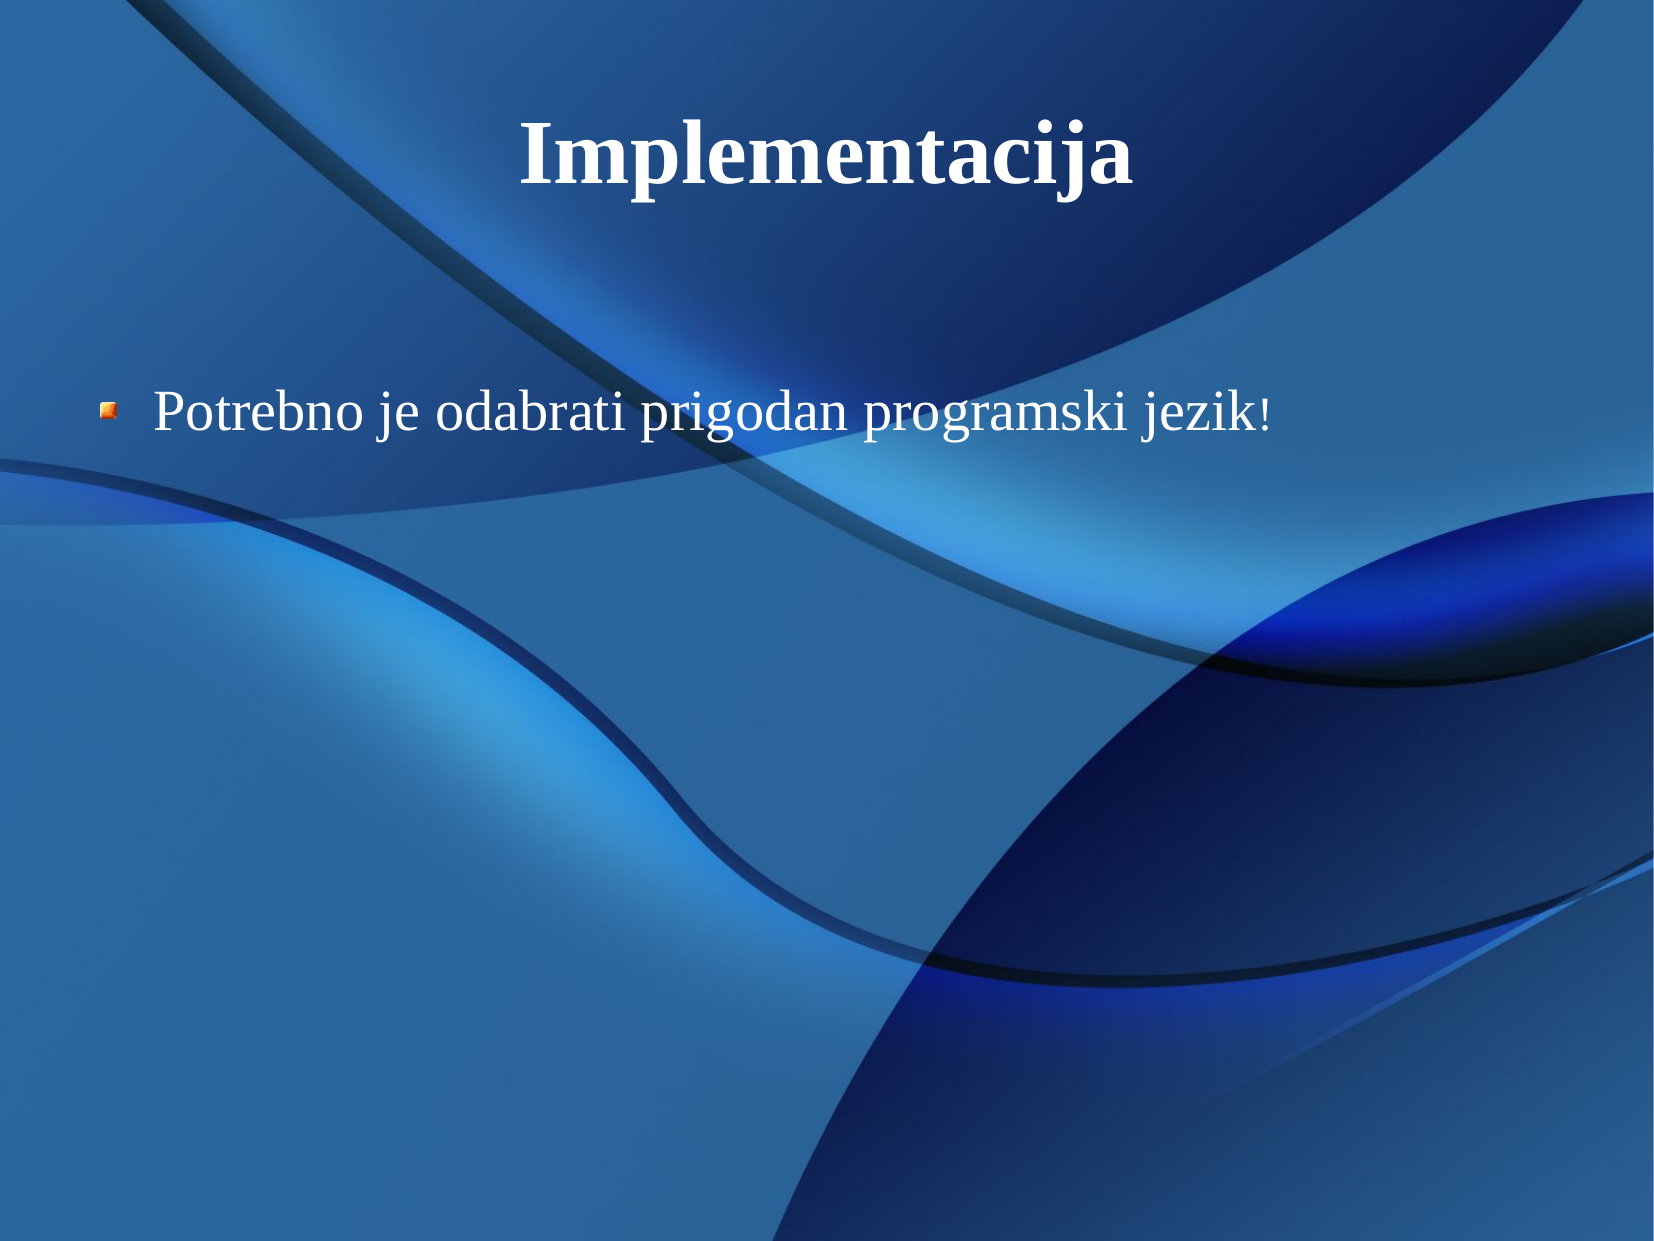

# Implementacija
Potrebno je odabrati prigodan programski jezik!